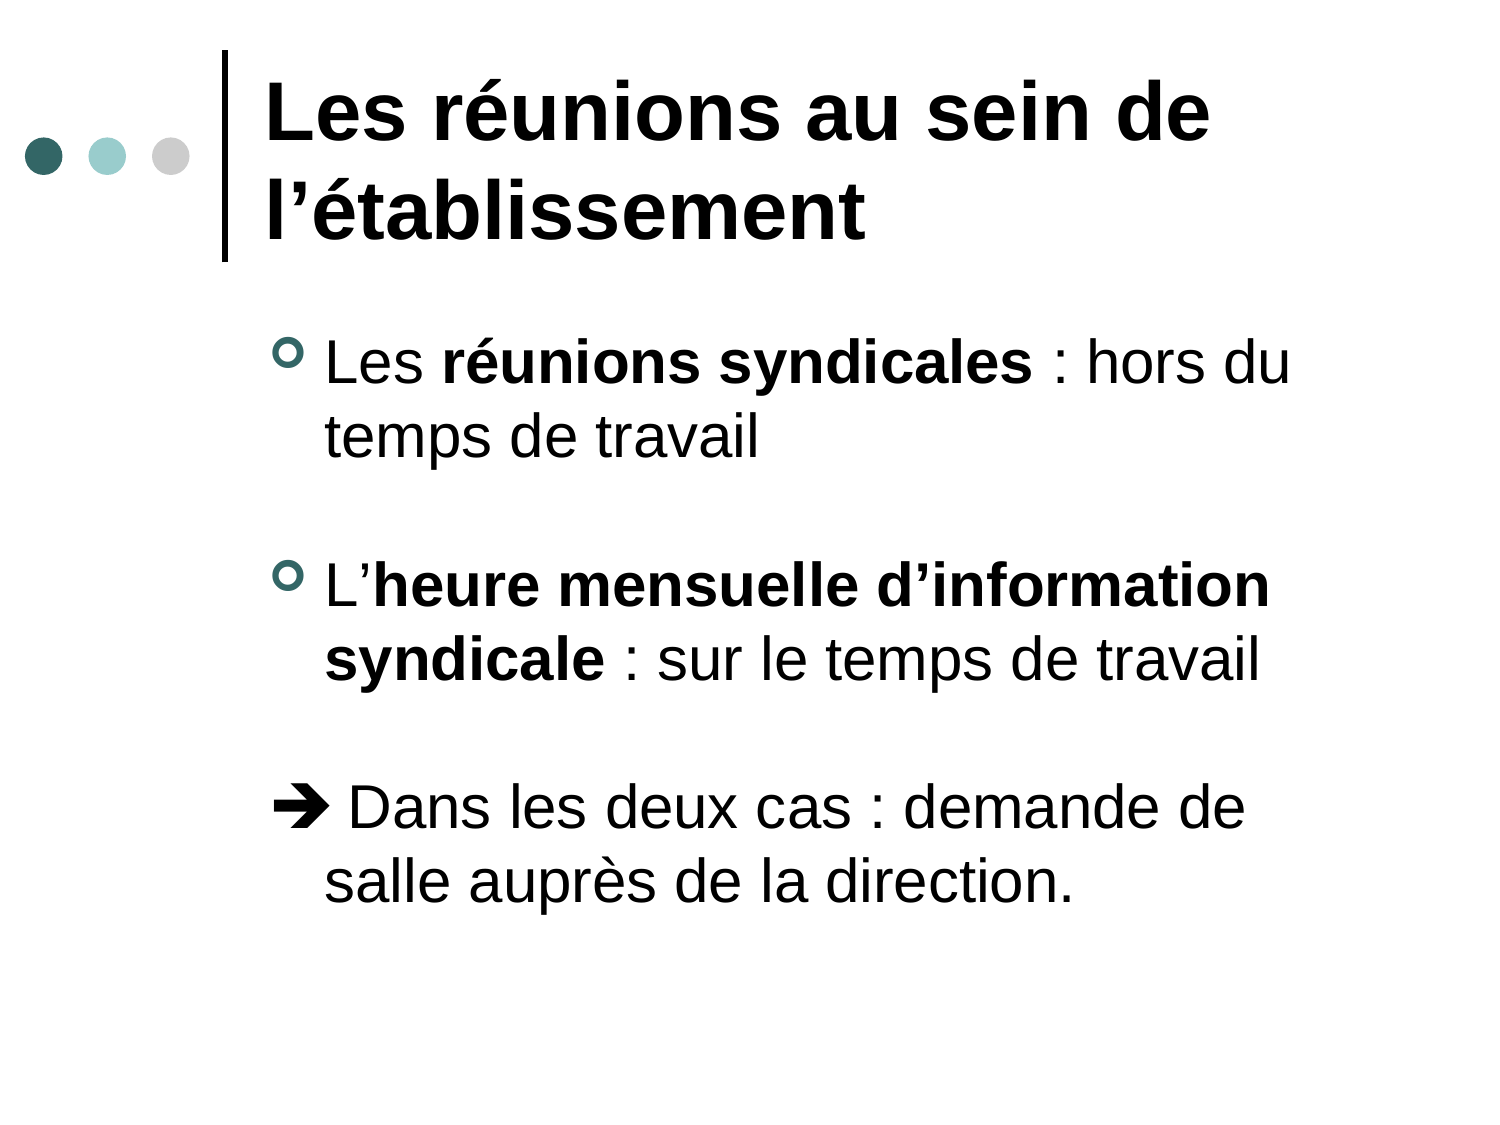

# Les réunions au sein de l’établissement
Les réunions syndicales : hors du temps de travail
L’heure mensuelle d’information syndicale : sur le temps de travail
 Dans les deux cas : demande de salle auprès de la direction.
+